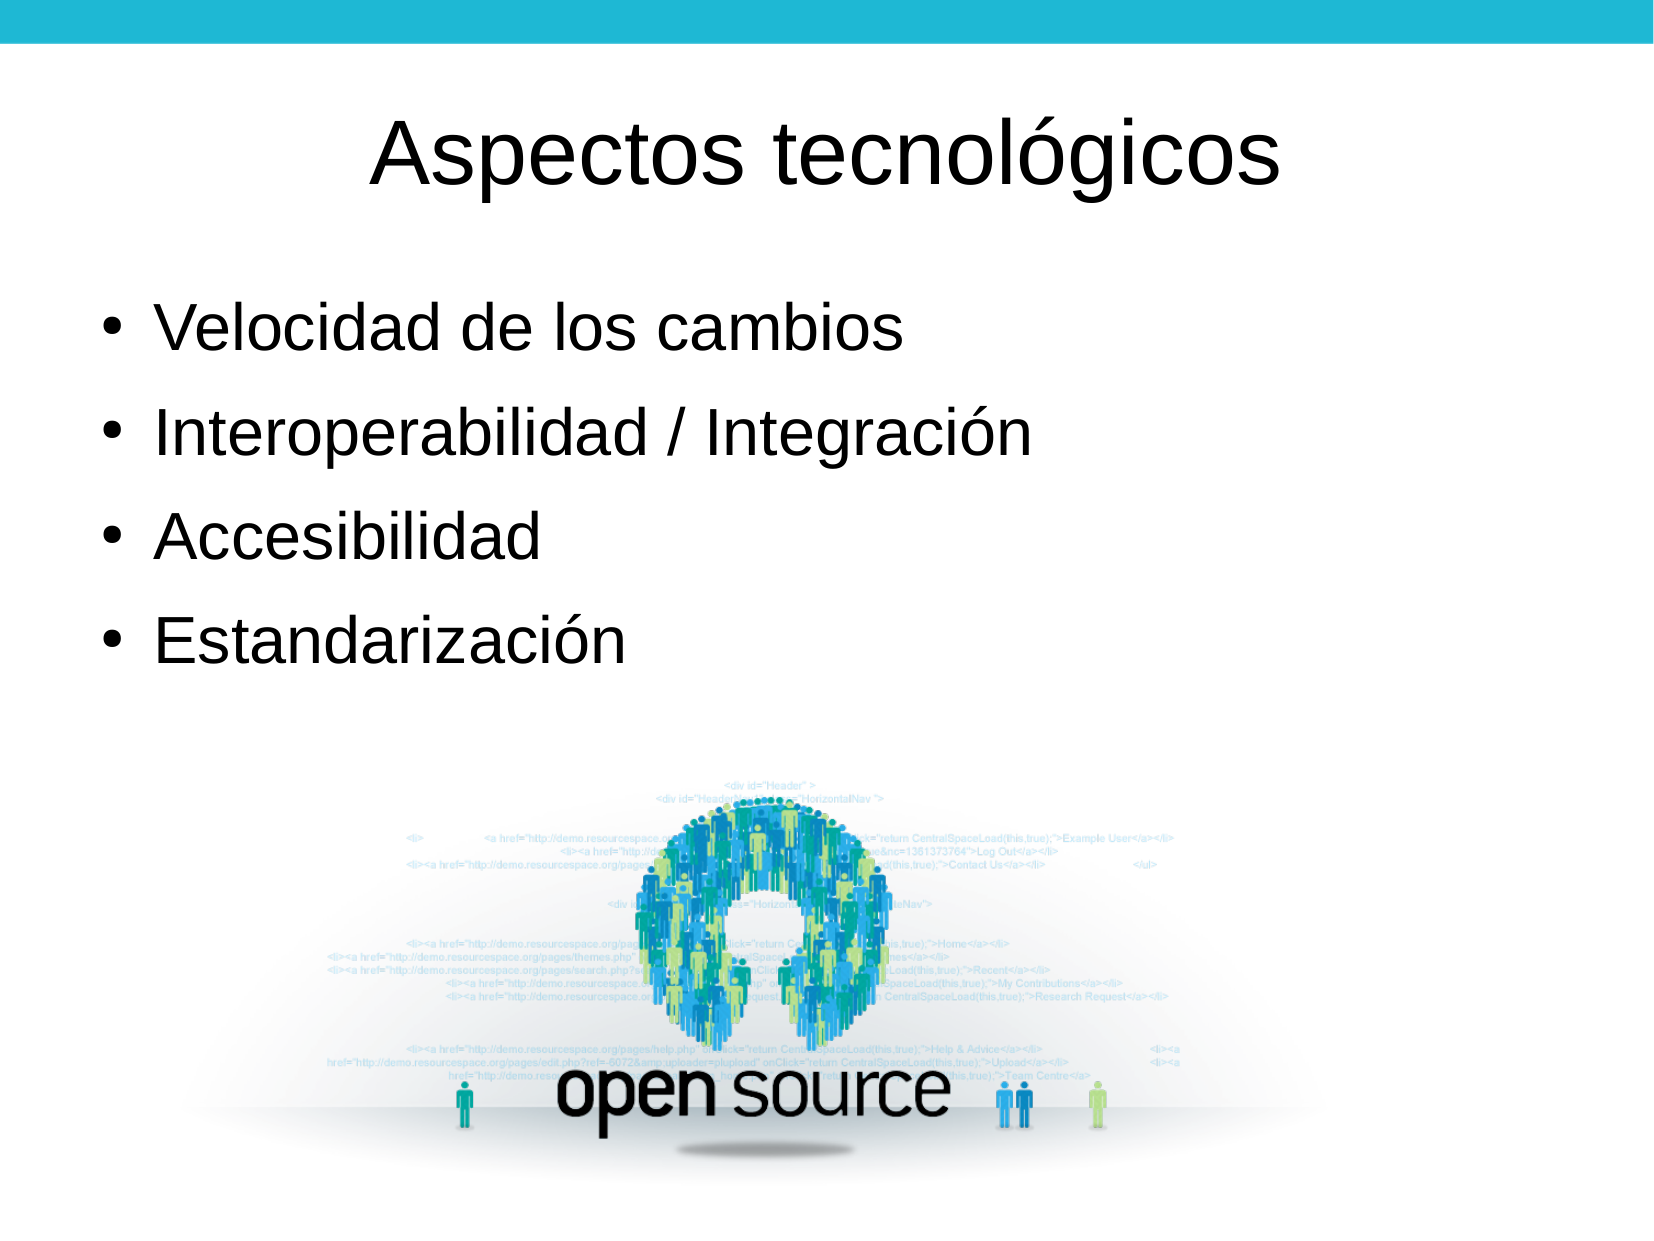

# Aspectos tecnológicos
Velocidad de los cambios
Interoperabilidad / Integración
Accesibilidad
Estandarización